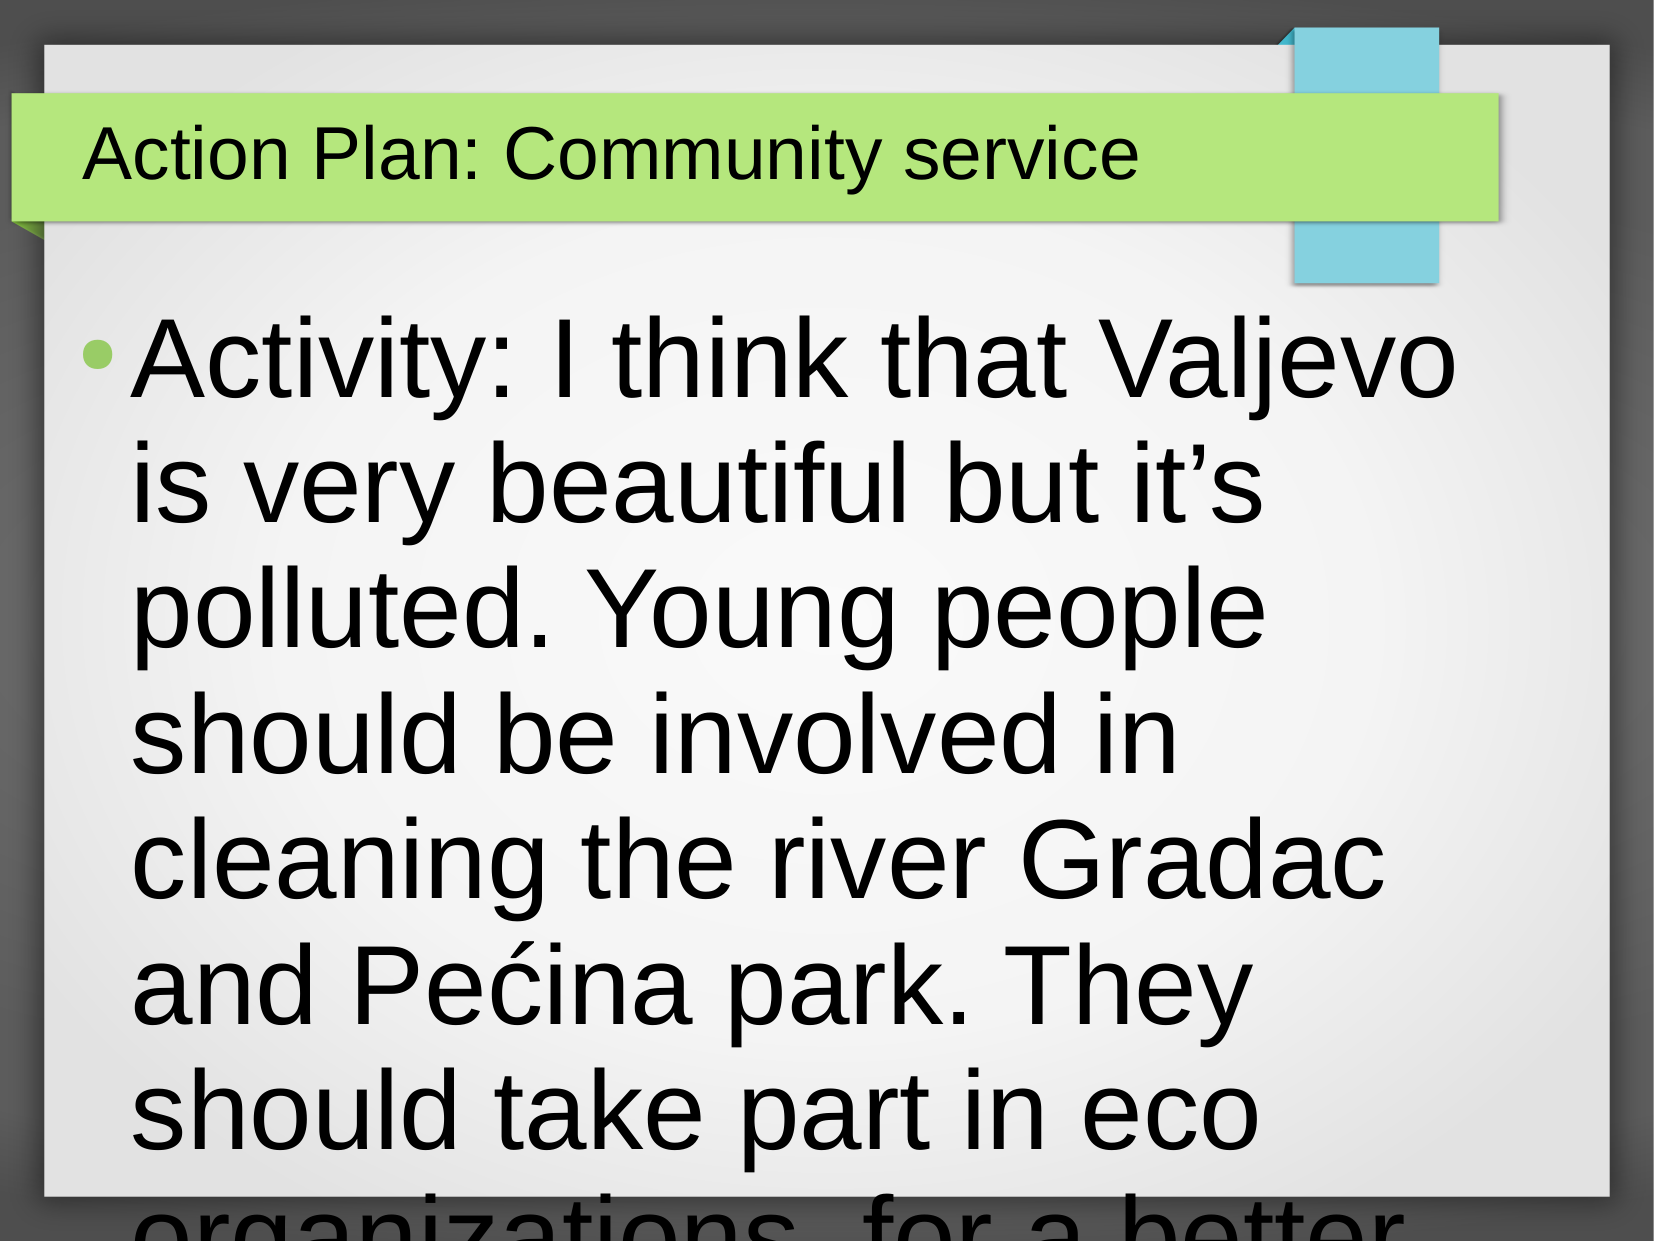

# Action Plan: Community service
Activity: I think that Valjevo is very beautiful but it’s polluted. Young people should be involved in cleaning the river Gradac and Pećina park. They should take part in eco organizations for a better and healthier life in future.
 Time: July 2018
Responsible: City of Valjevo
Resources: City of Valjevo
Outcome: Education and fun